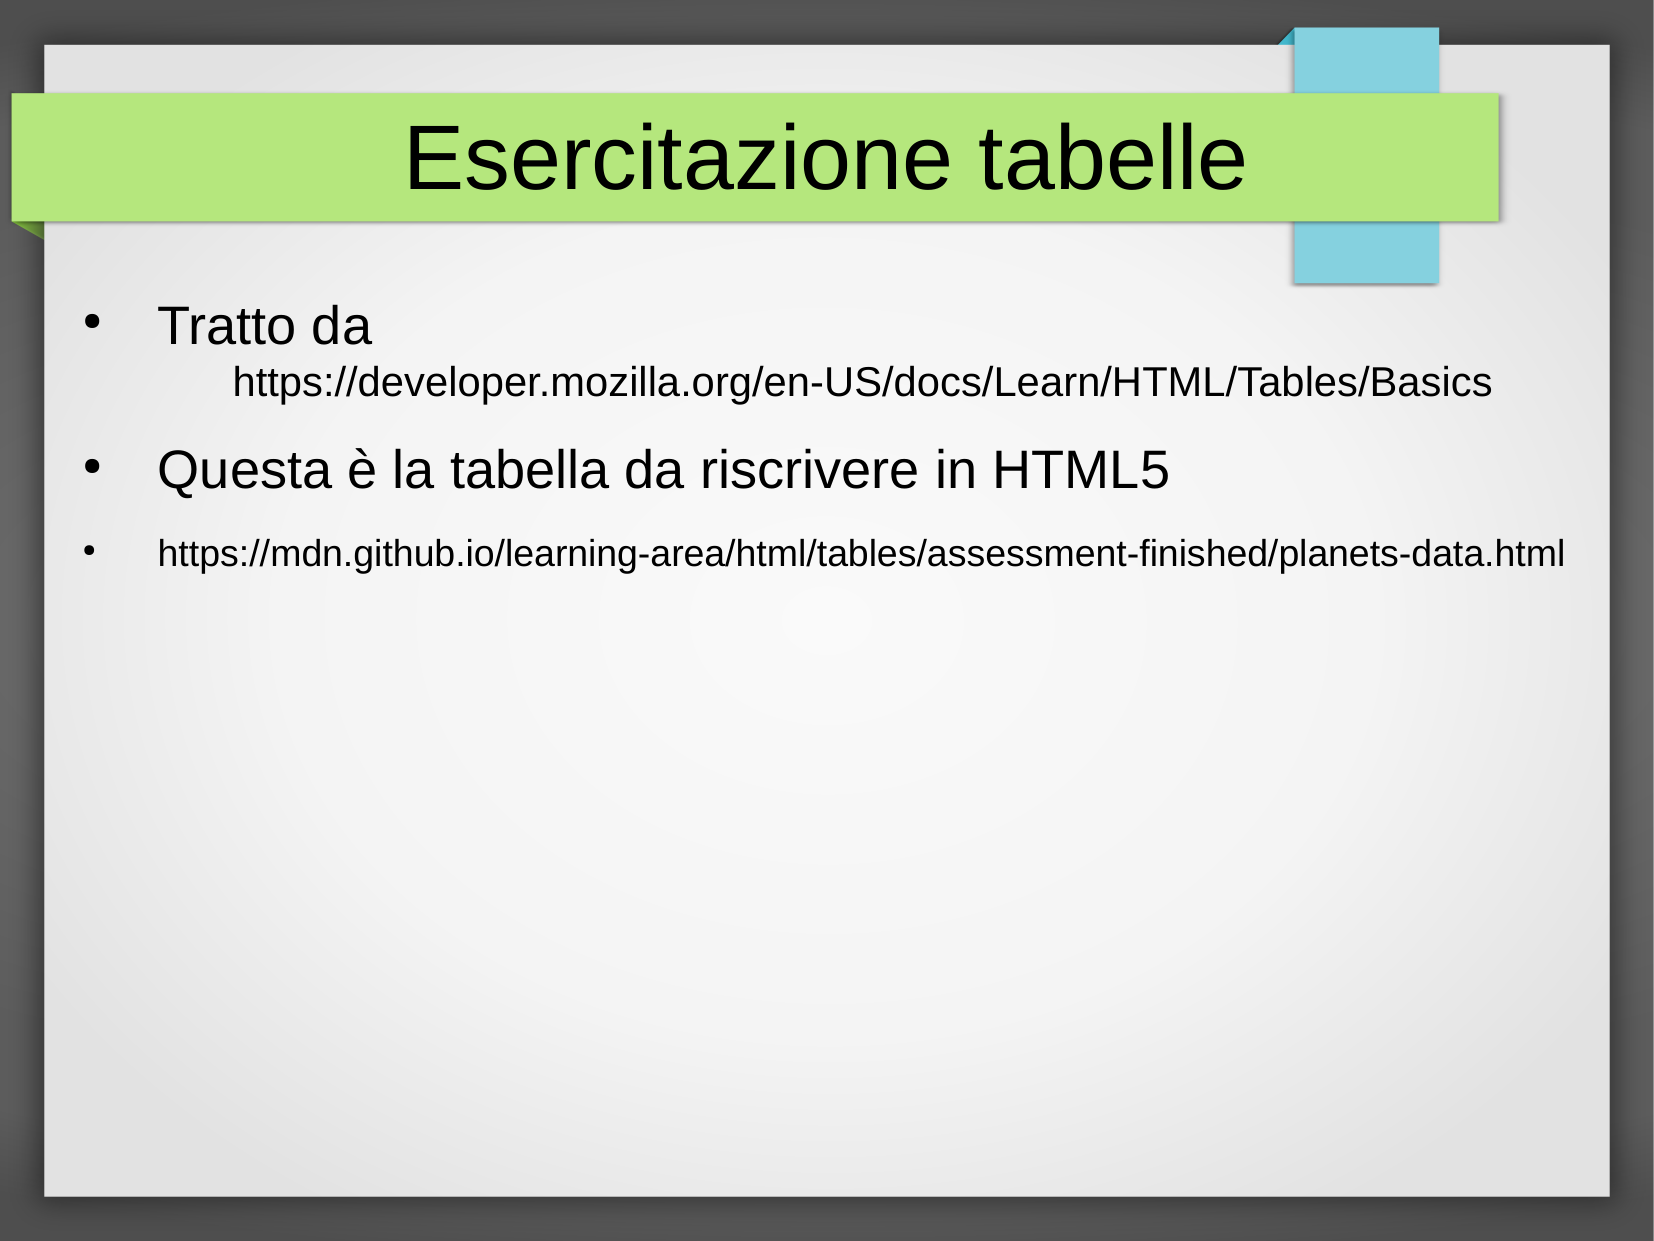

# Esercitazione tabelle
Tratto da https://developer.mozilla.org/en-US/docs/Learn/HTML/Tables/Basics
Questa è la tabella da riscrivere in HTML5
https://mdn.github.io/learning-area/html/tables/assessment-finished/planets-data.html